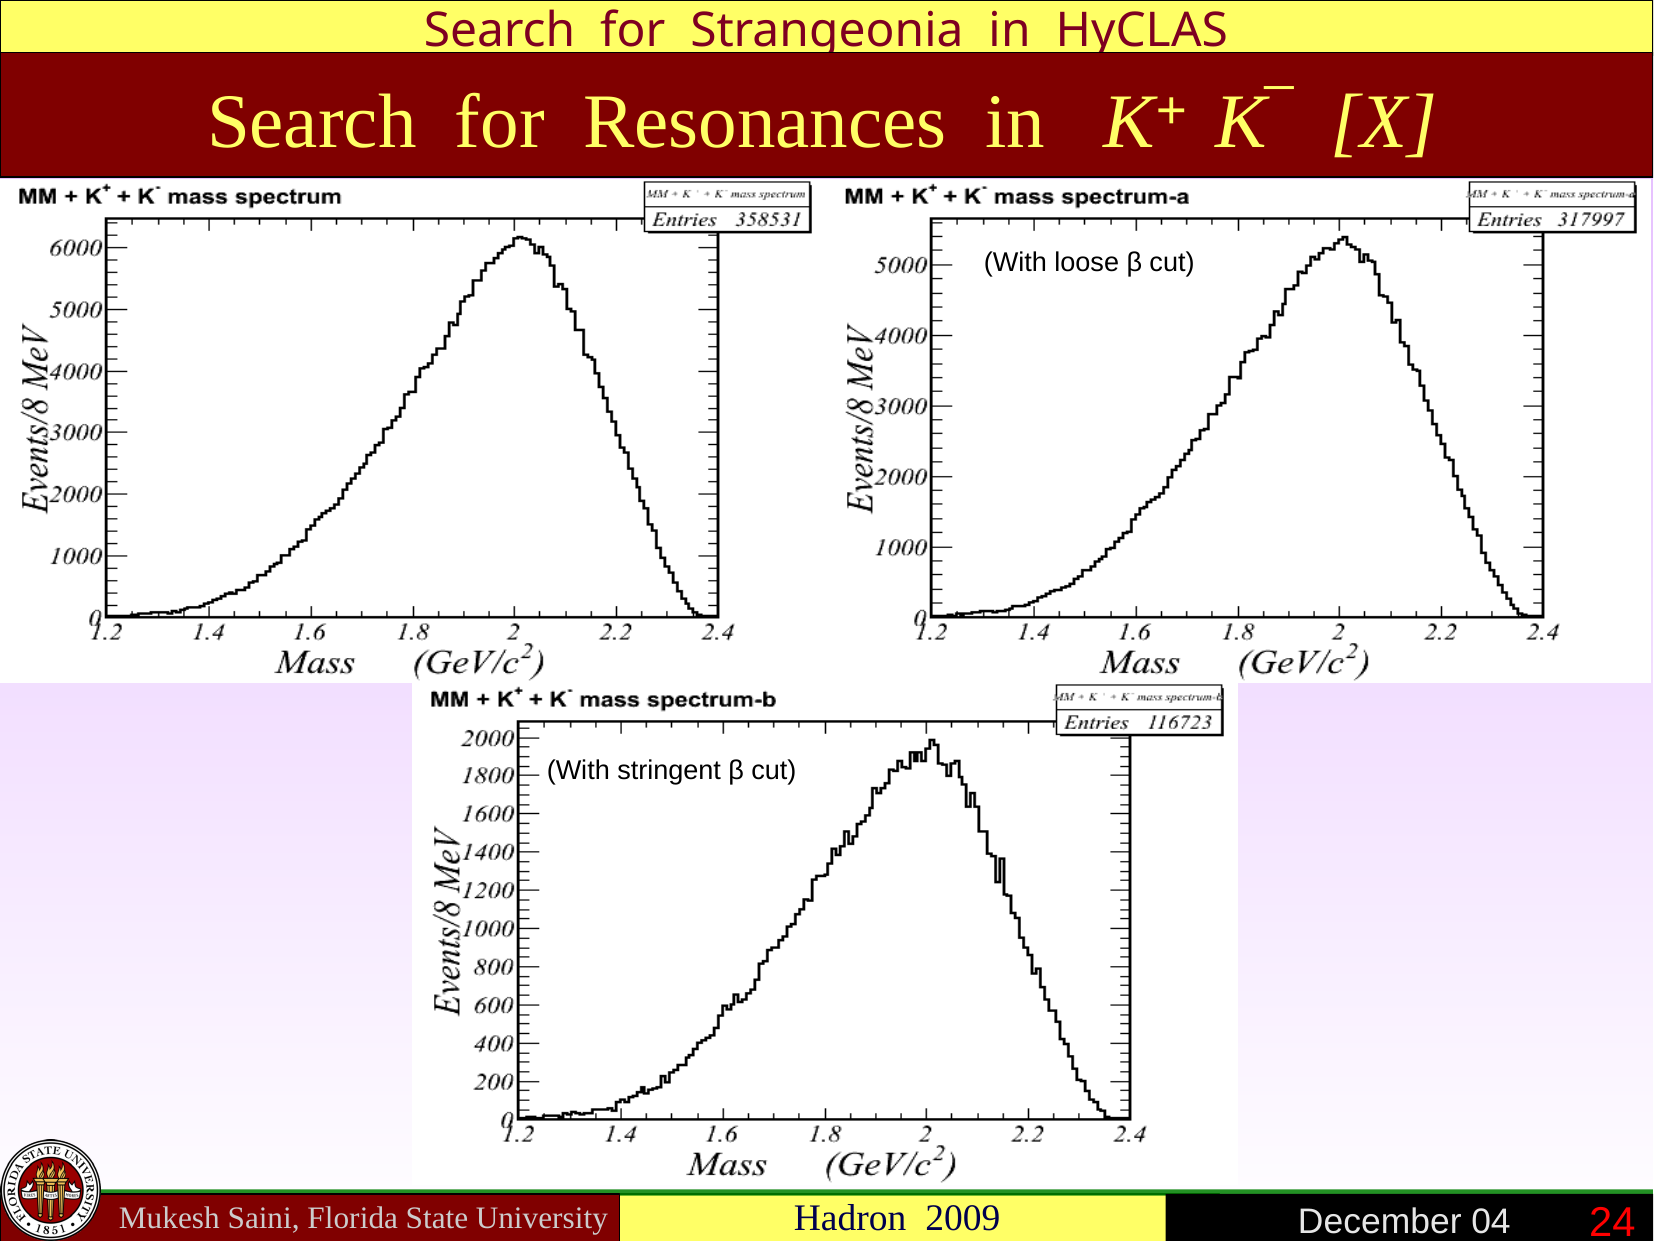

Search for Resonances in K+ K‾ [X]
(With loose β cut)
(With stringent β cut)